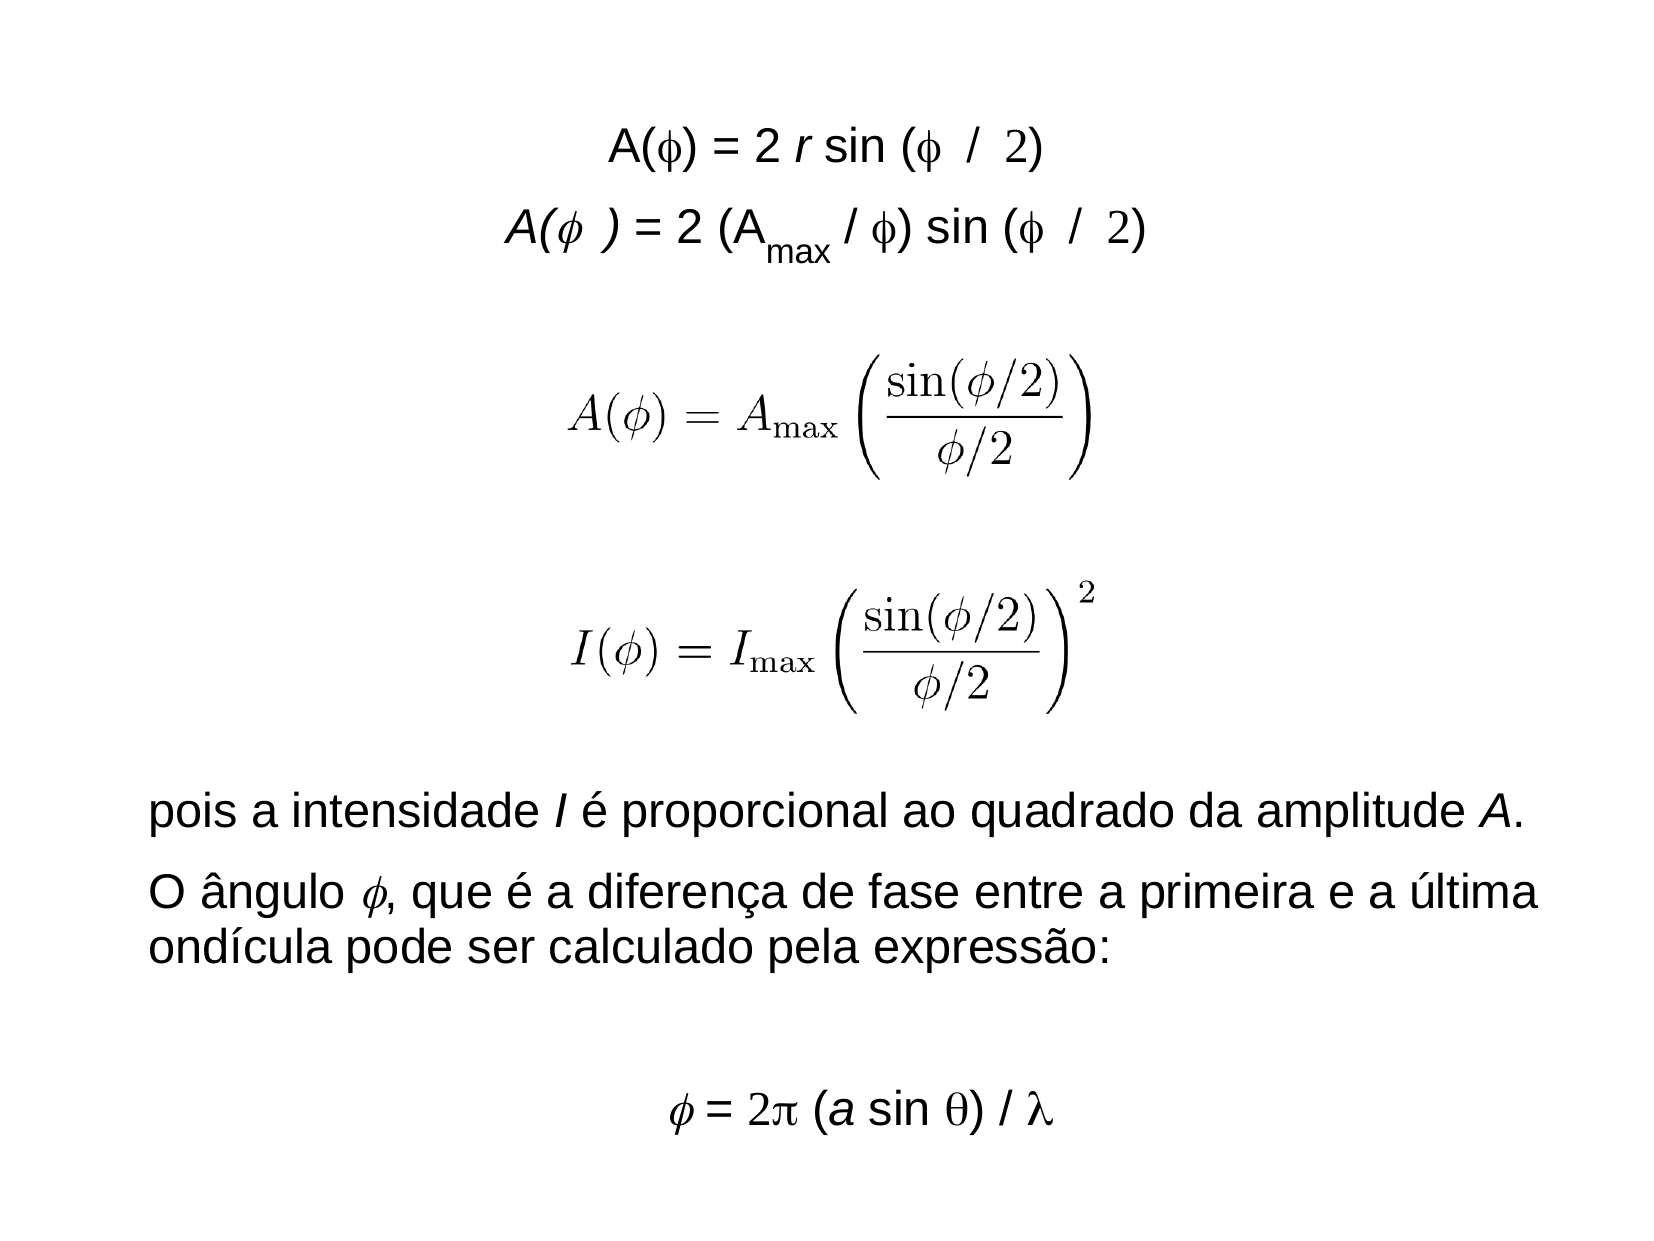

# A(f) = 2 r sin (f / 2)
A(f ) = 2 (Amax / f) sin (f / 2)
pois a intensidade I é proporcional ao quadrado da amplitude A.
O ângulo f, que é a diferença de fase entre a primeira e a última ondícula pode ser calculado pela expressão:
f = 2p (a sin q) / l